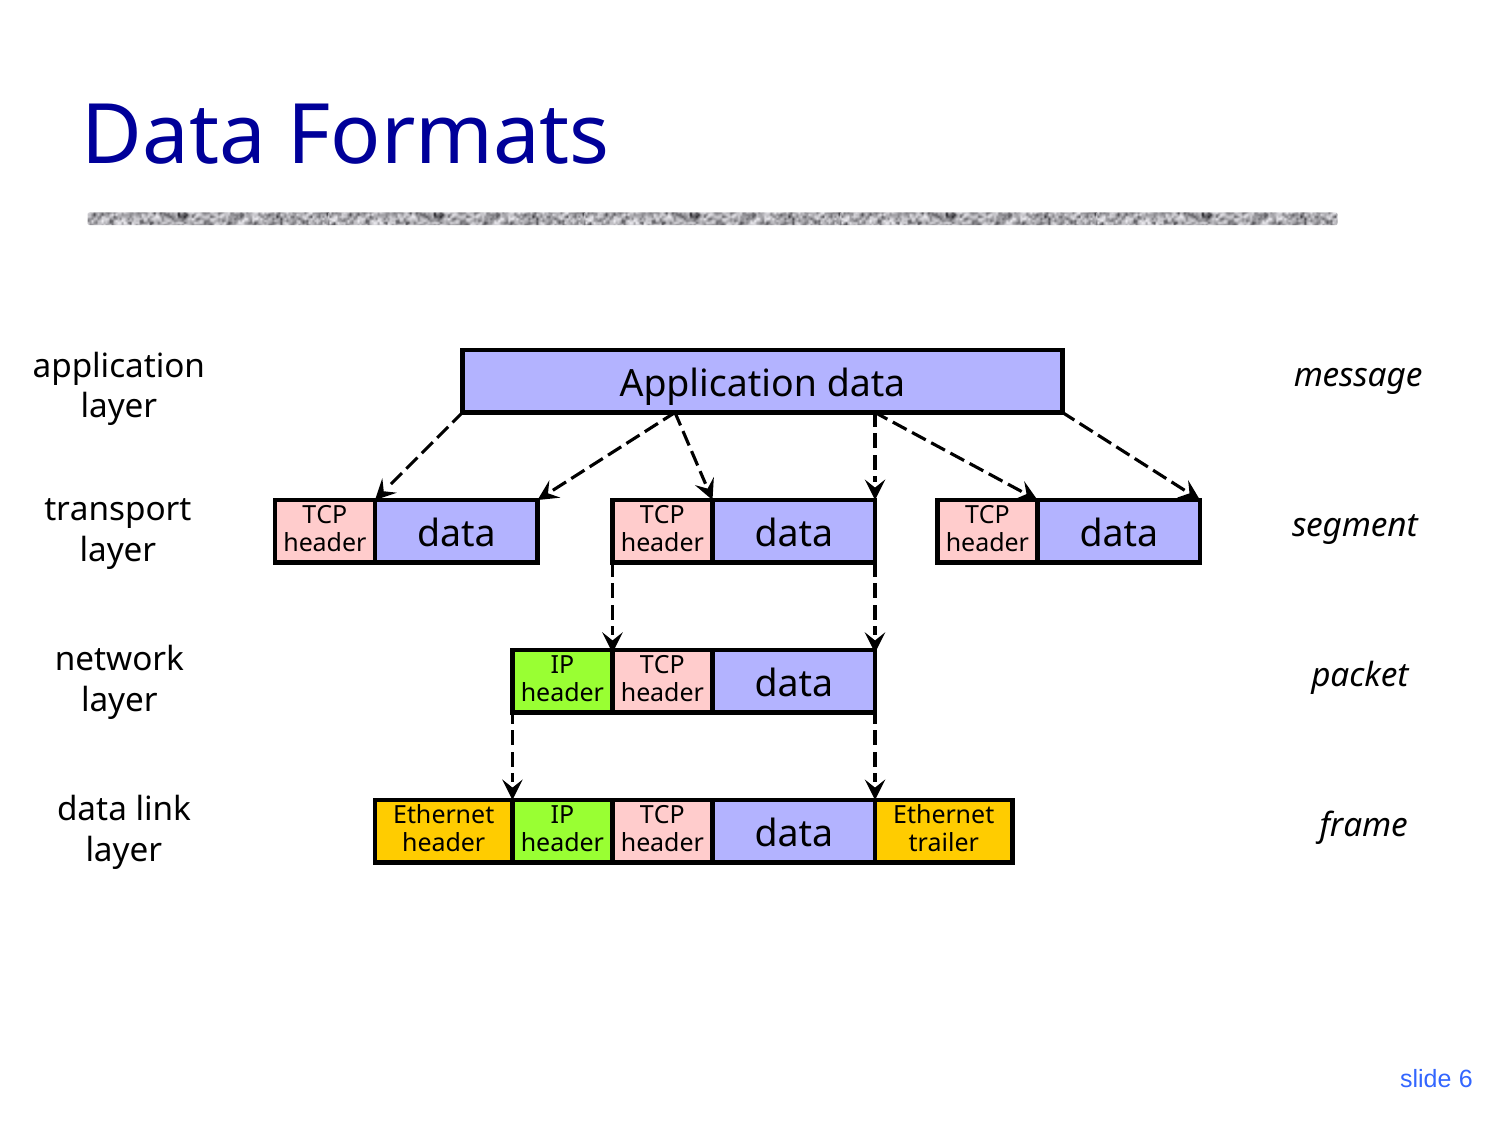

# Data Formats
application
layer
Application data
message
transport
layer
TCP
header
data
TCP
header
data
TCP
header
data
segment
network
layer
IP
header
TCP
header
data
packet
data link
layer
Ethernet
header
IP
header
TCP
header
data
Ethernet
trailer
frame
slide